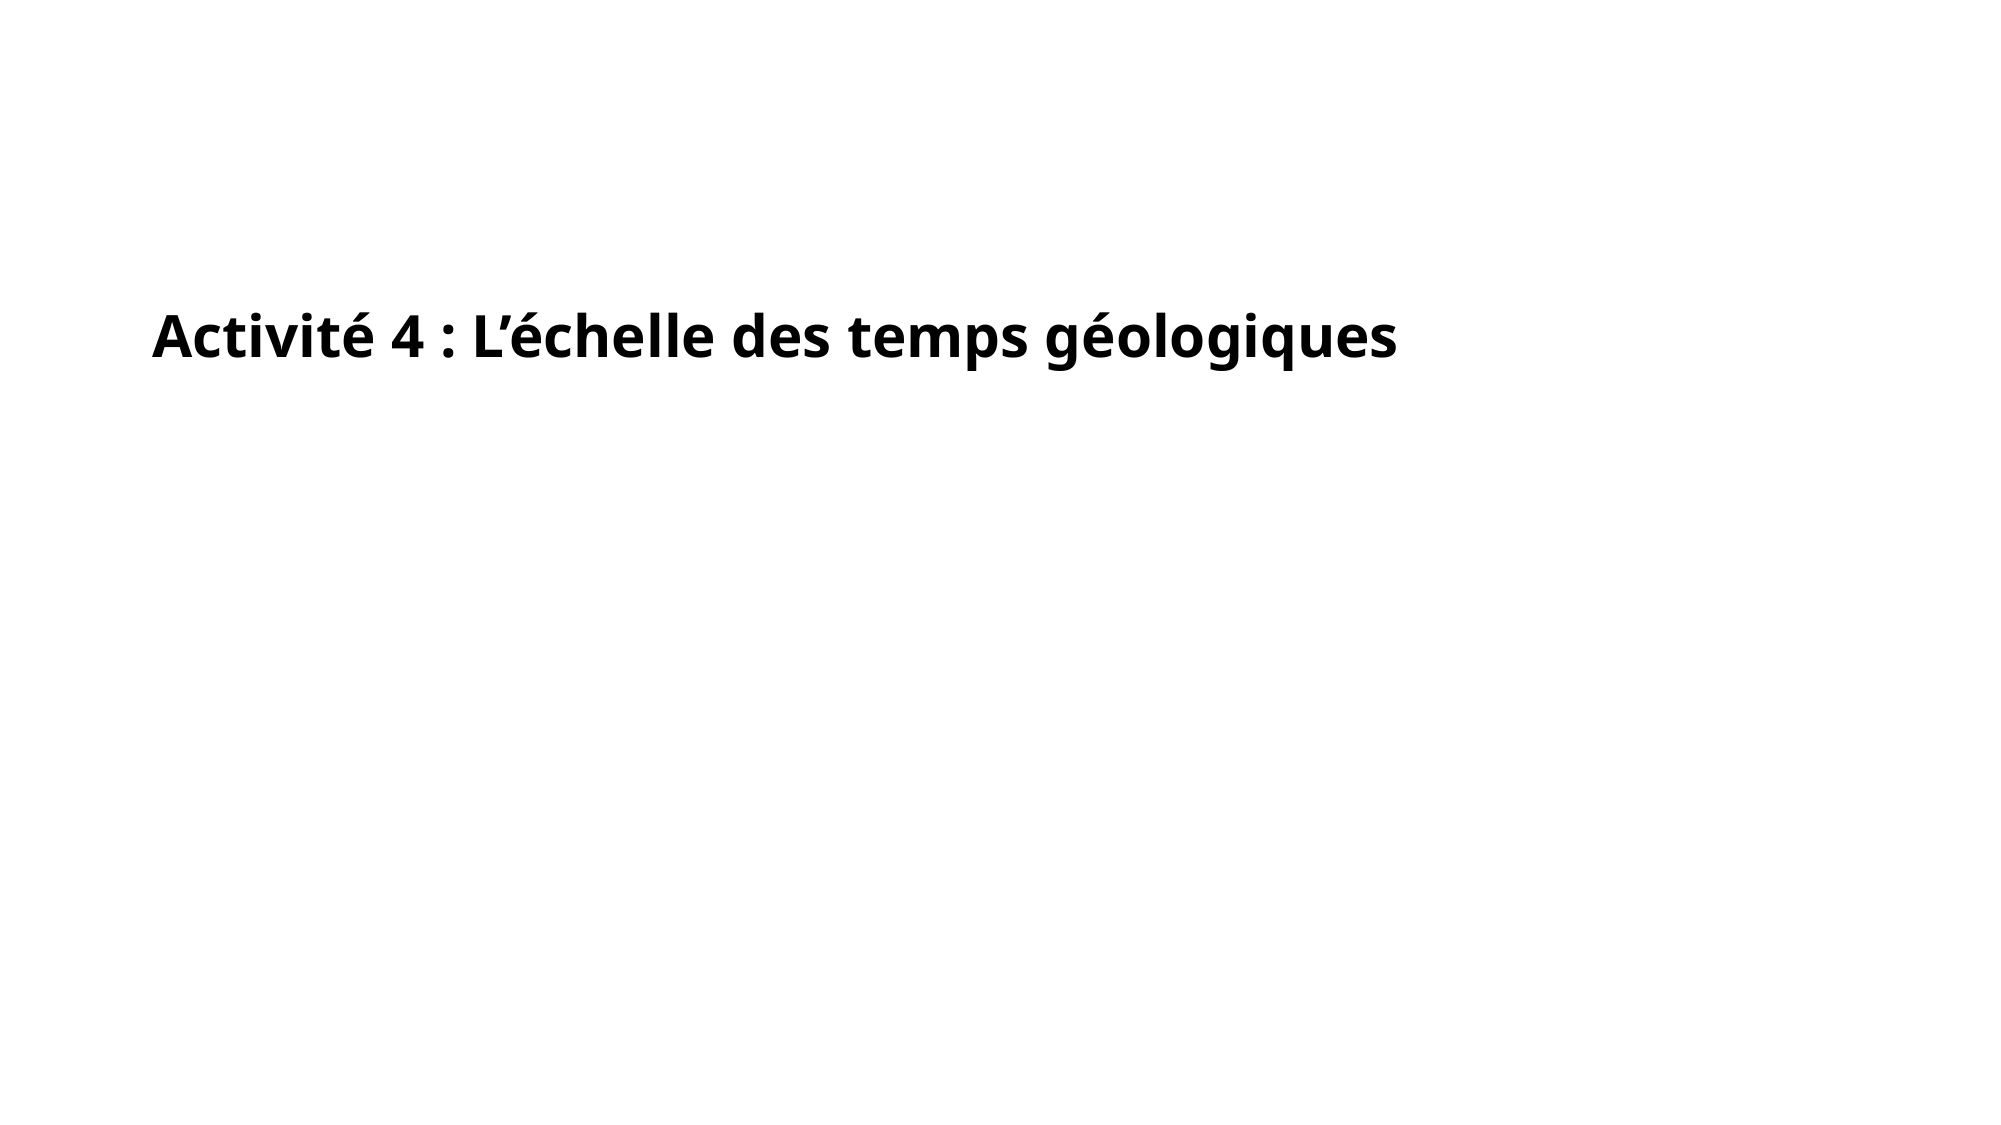

# Activité 4 : L’échelle des temps géologiques